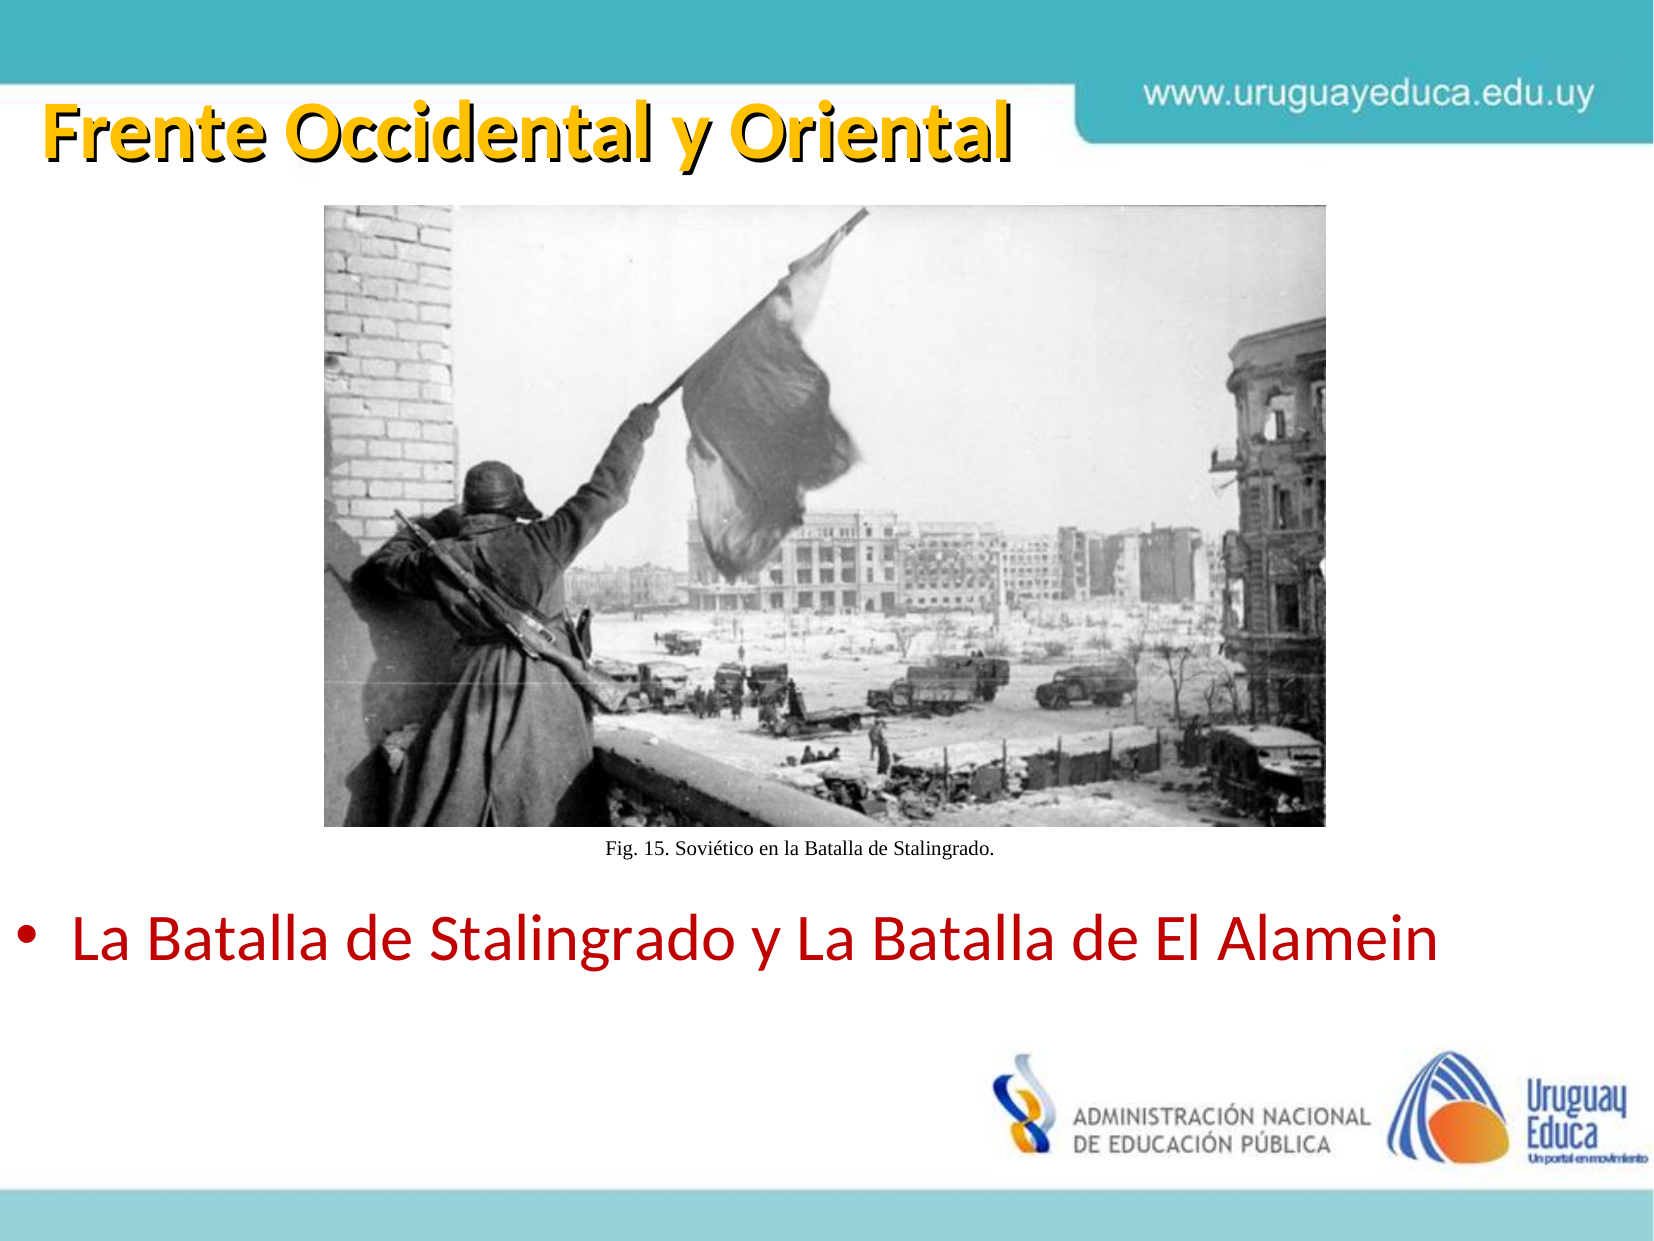

# Frente Occidental y Oriental
Fig. 15. Soviético en la Batalla de Stalingrado.
La Batalla de Stalingrado y La Batalla de El Alamein